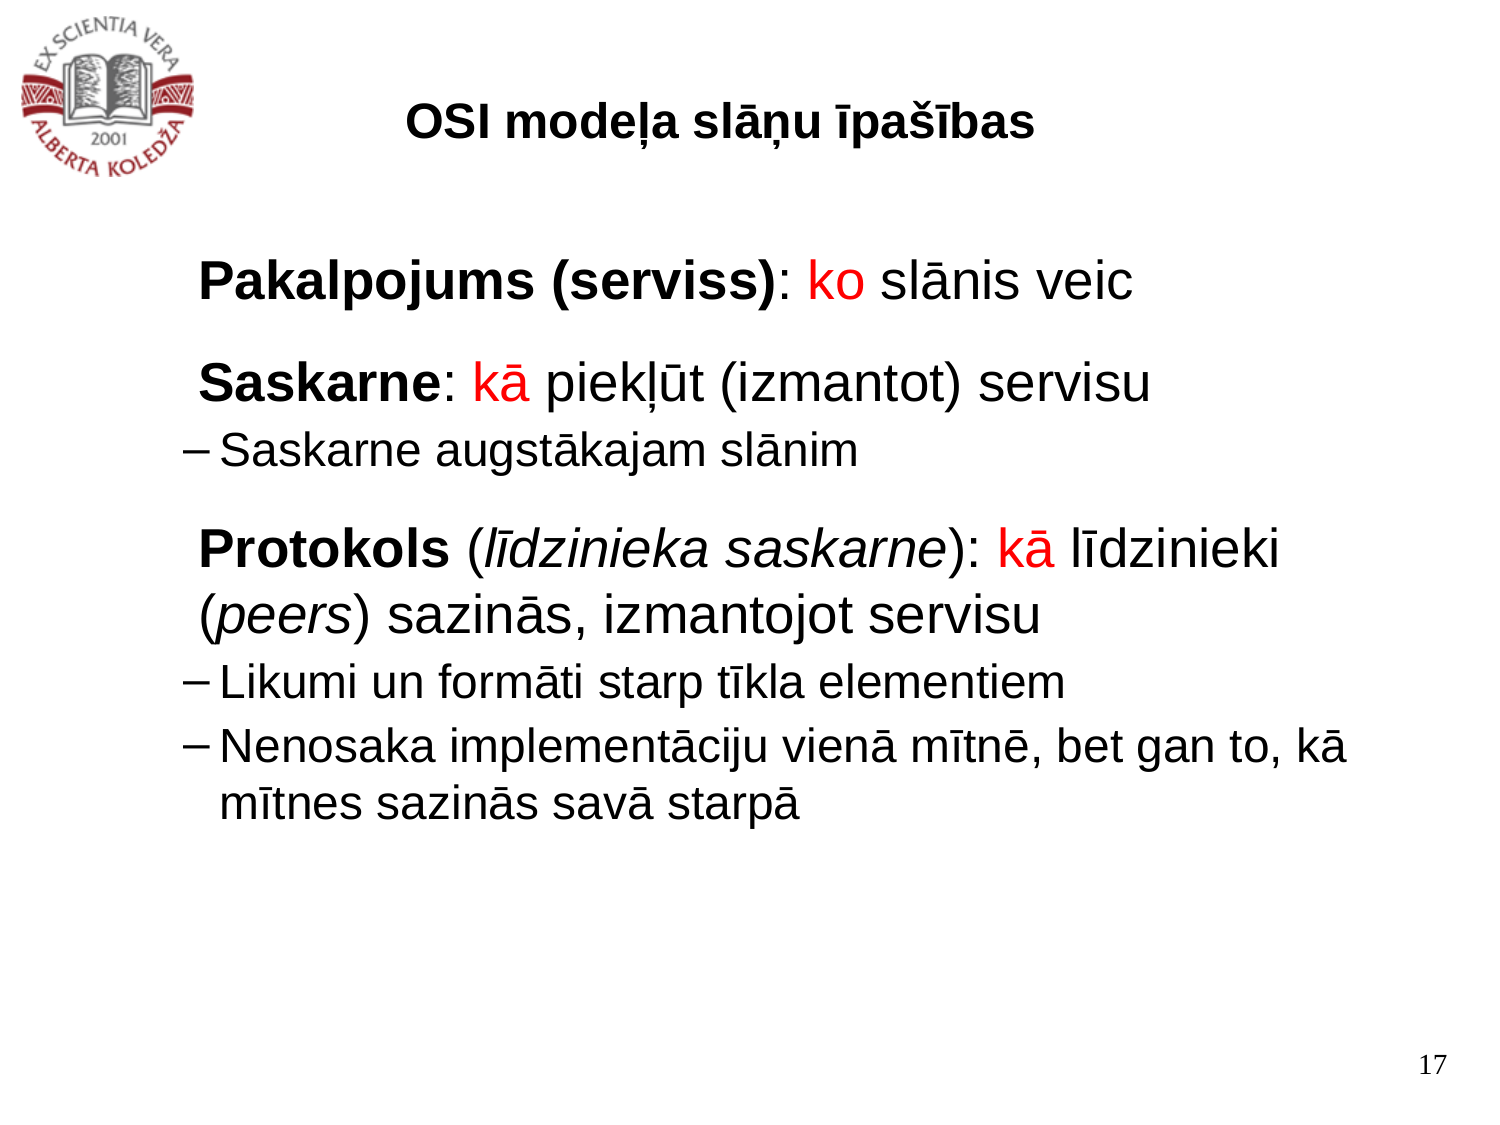

# OSI modeļa slāņu īpašības
Pakalpojums (serviss): ko slānis veic
Saskarne: kā piekļūt (izmantot) servisu
Saskarne augstākajam slānim
Protokols (līdzinieka saskarne): kā līdzinieki (peers) sazinās, izmantojot servisu
Likumi un formāti starp tīkla elementiem
Nenosaka implementāciju vienā mītnē, bet gan to, kā mītnes sazinās savā starpā